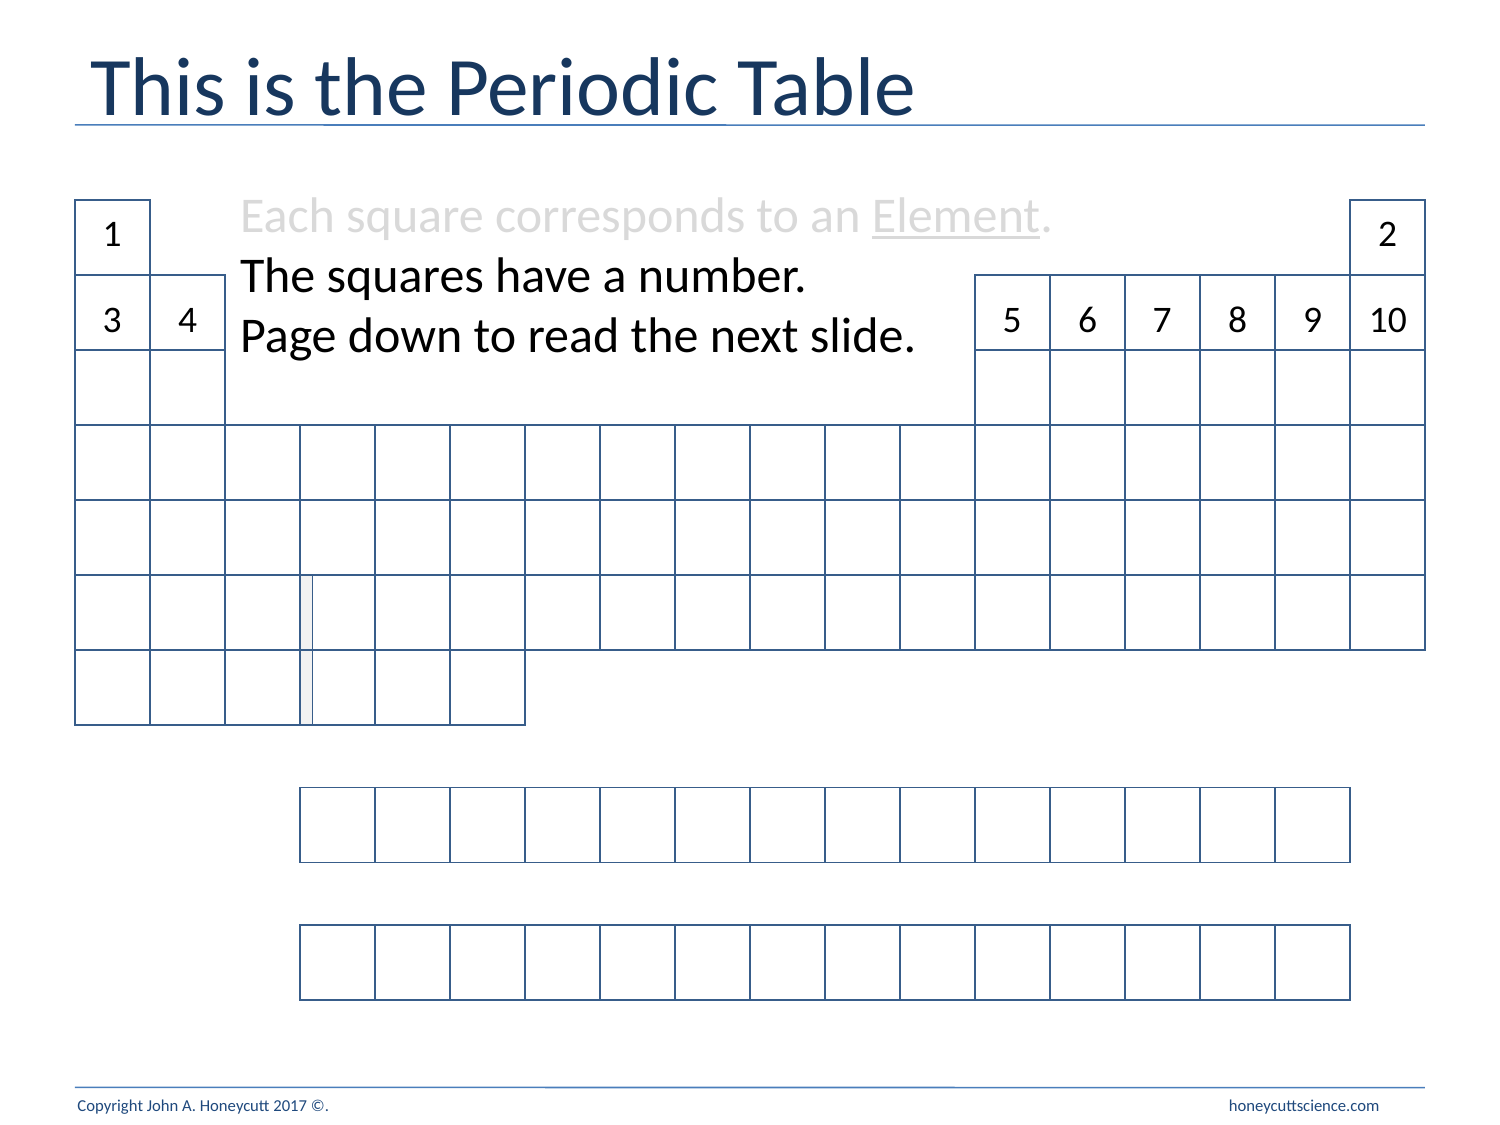

# This is the Periodic Table
Each square corresponds to an Element.
The squares have a number.
Page down to read the next slide.
1
2
3
4
5
6
7
8
9
10